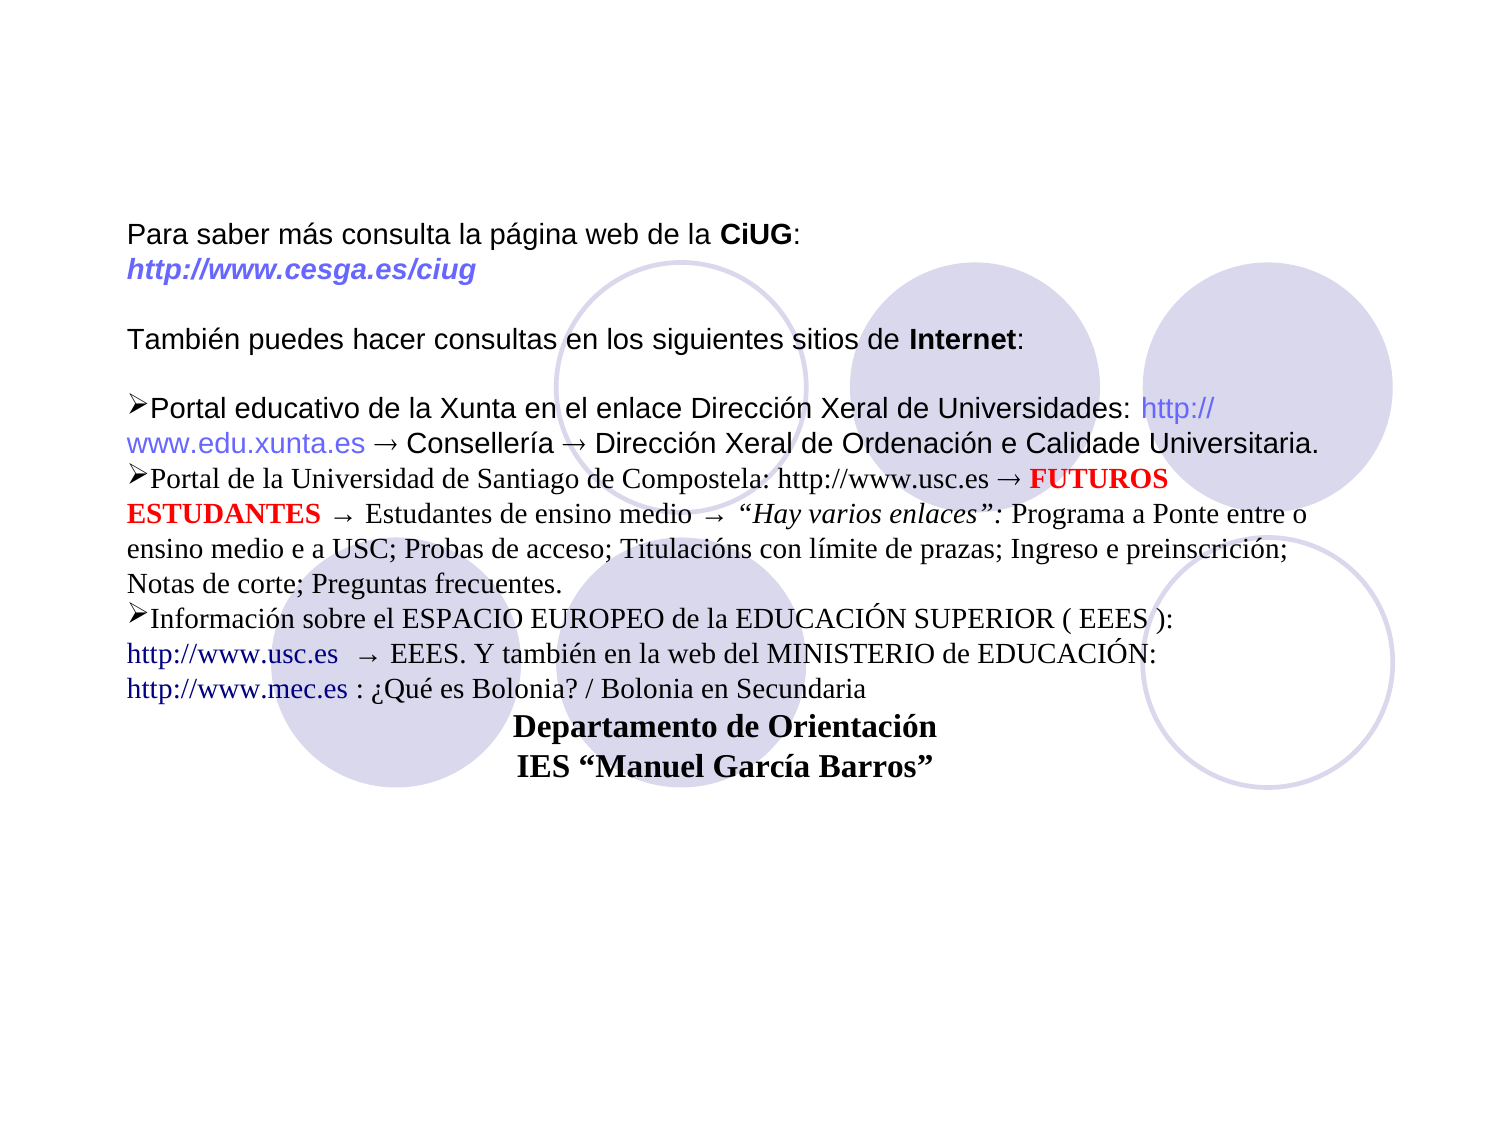

Para saber más consulta la página web de la CiUG:
http://www.cesga.es/ciug
También puedes hacer consultas en los siguientes sitios de Internet:
Portal educativo de la Xunta en el enlace Dirección Xeral de Universidades: http://www.edu.xunta.es  Consellería  Dirección Xeral de Ordenación e Calidade Universitaria.
Portal de la Universidad de Santiago de Compostela: http://www.usc.es  FUTUROS ESTUDANTES → Estudantes de ensino medio → “Hay varios enlaces”: Programa a Ponte entre o ensino medio e a USC; Probas de acceso; Titulacións con límite de prazas; Ingreso e preinscrición; Notas de corte; Preguntas frecuentes.
Información sobre el ESPACIO EUROPEO de la EDUCACIÓN SUPERIOR ( EEES ): http://www.usc.es → EEES. Y también en la web del MINISTERIO de EDUCACIÓN: http://www.mec.es : ¿Qué es Bolonia? / Bolonia en Secundaria
Departamento de Orientación
IES “Manuel García Barros”